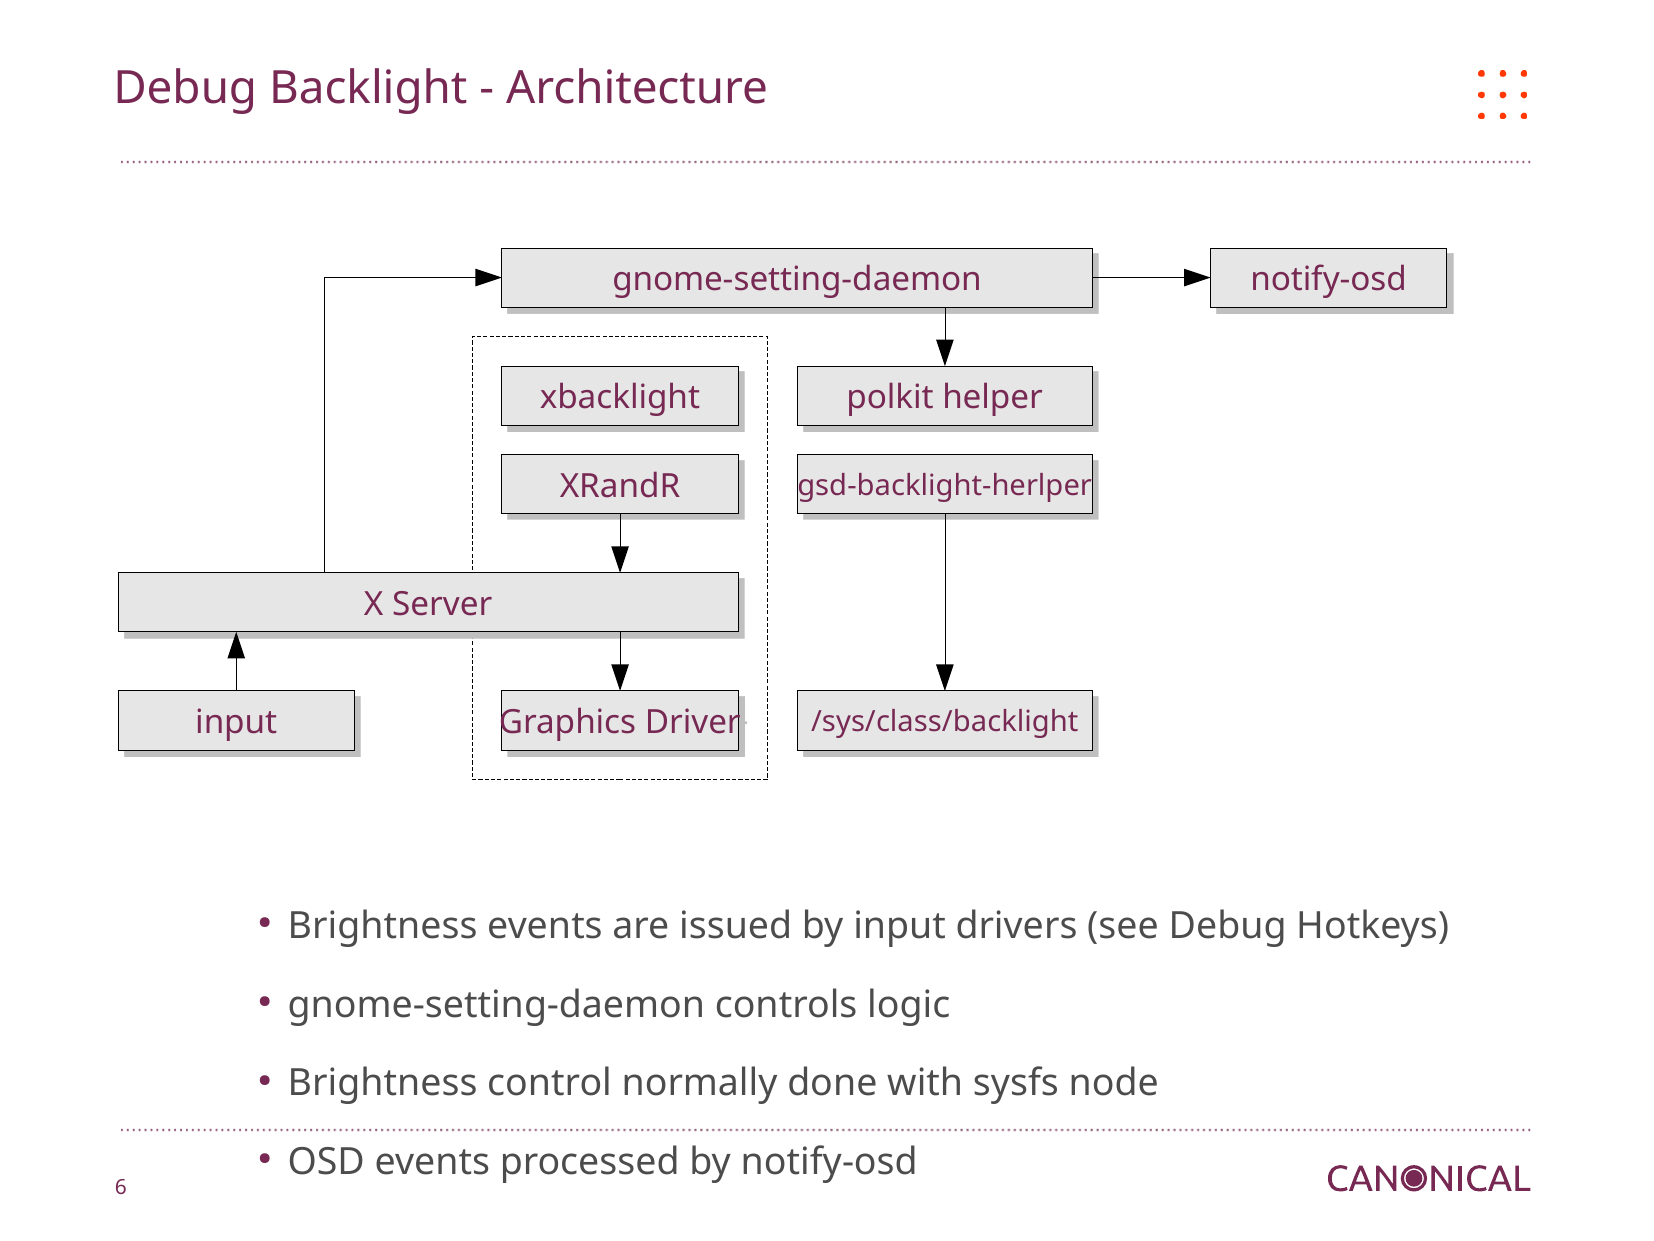

# Debug Backlight - Architecture
gnome-setting-daemon
notify-osd
xbacklight
polkit helper
XRandR
gsd-backlight-herlper
X Server
input
Graphics Driver
/sys/class/backlight
Brightness events are issued by input drivers (see Debug Hotkeys)
gnome-setting-daemon controls logic
Brightness control normally done with sysfs node
OSD events processed by notify-osd